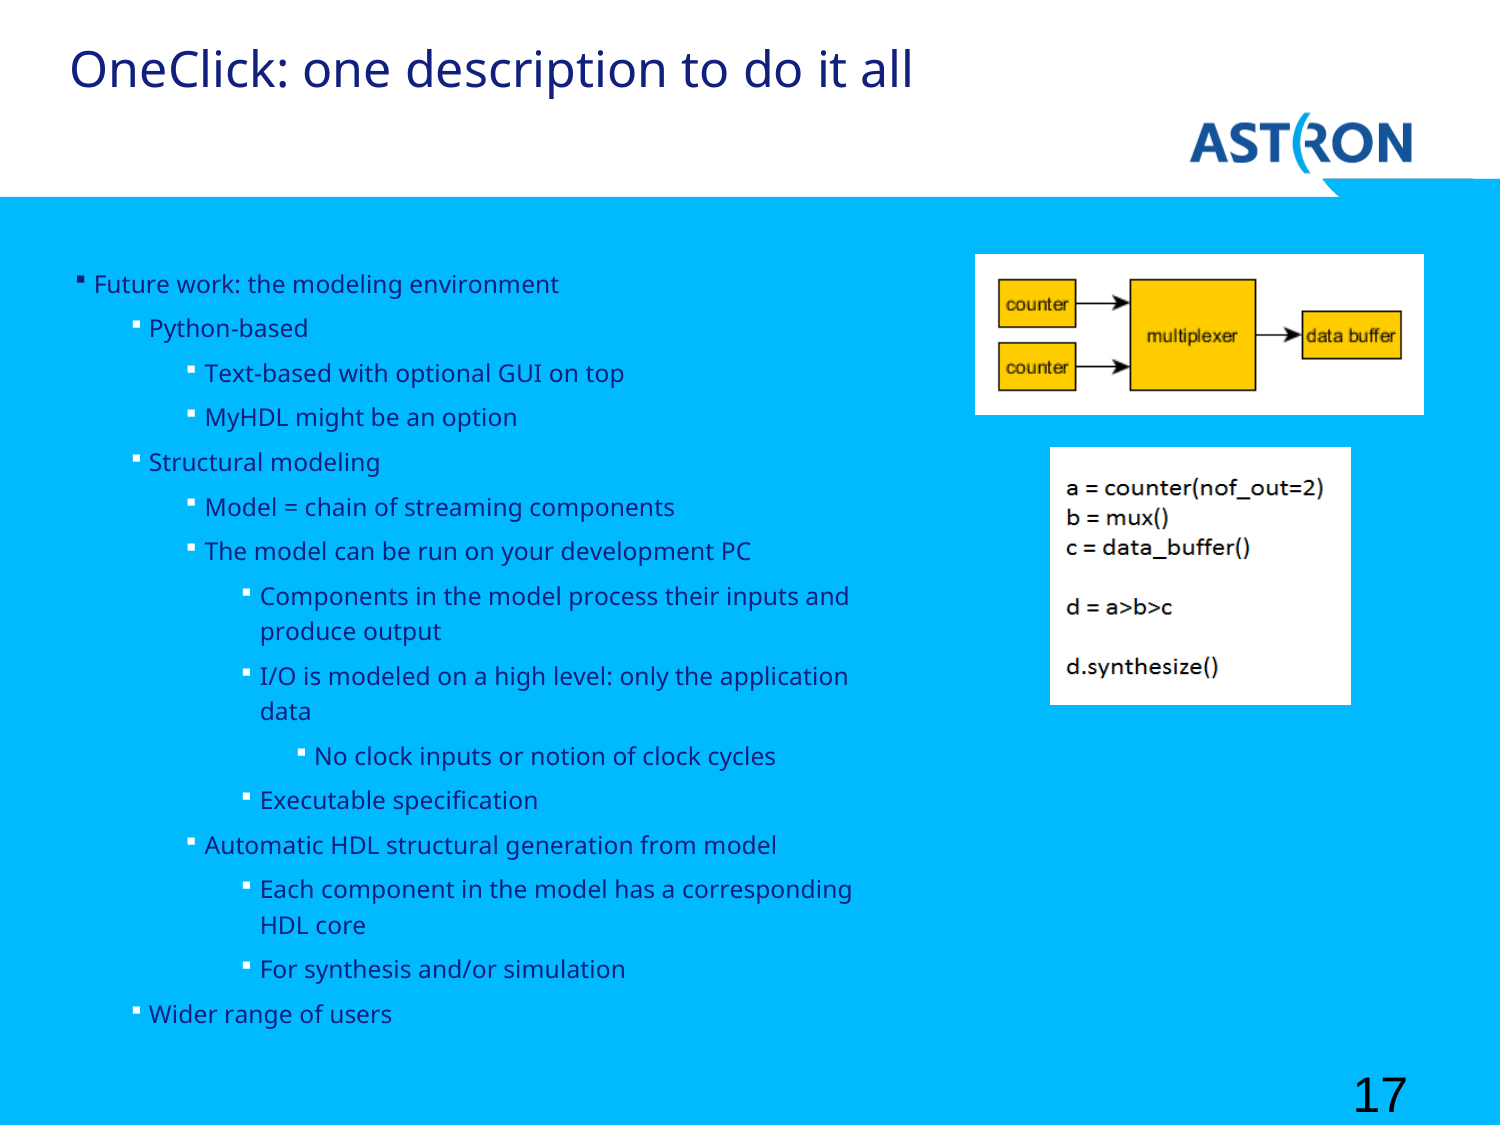

# OneClick: one description to do it all
Future work: the modeling environment
Python-based
Text-based with optional GUI on top
MyHDL might be an option
Structural modeling
Model = chain of streaming components
The model can be run on your development PC
Components in the model process their inputs and produce output
I/O is modeled on a high level: only the application data
No clock inputs or notion of clock cycles
Executable specification
Automatic HDL structural generation from model
Each component in the model has a corresponding HDL core
For synthesis and/or simulation
Wider range of users
17